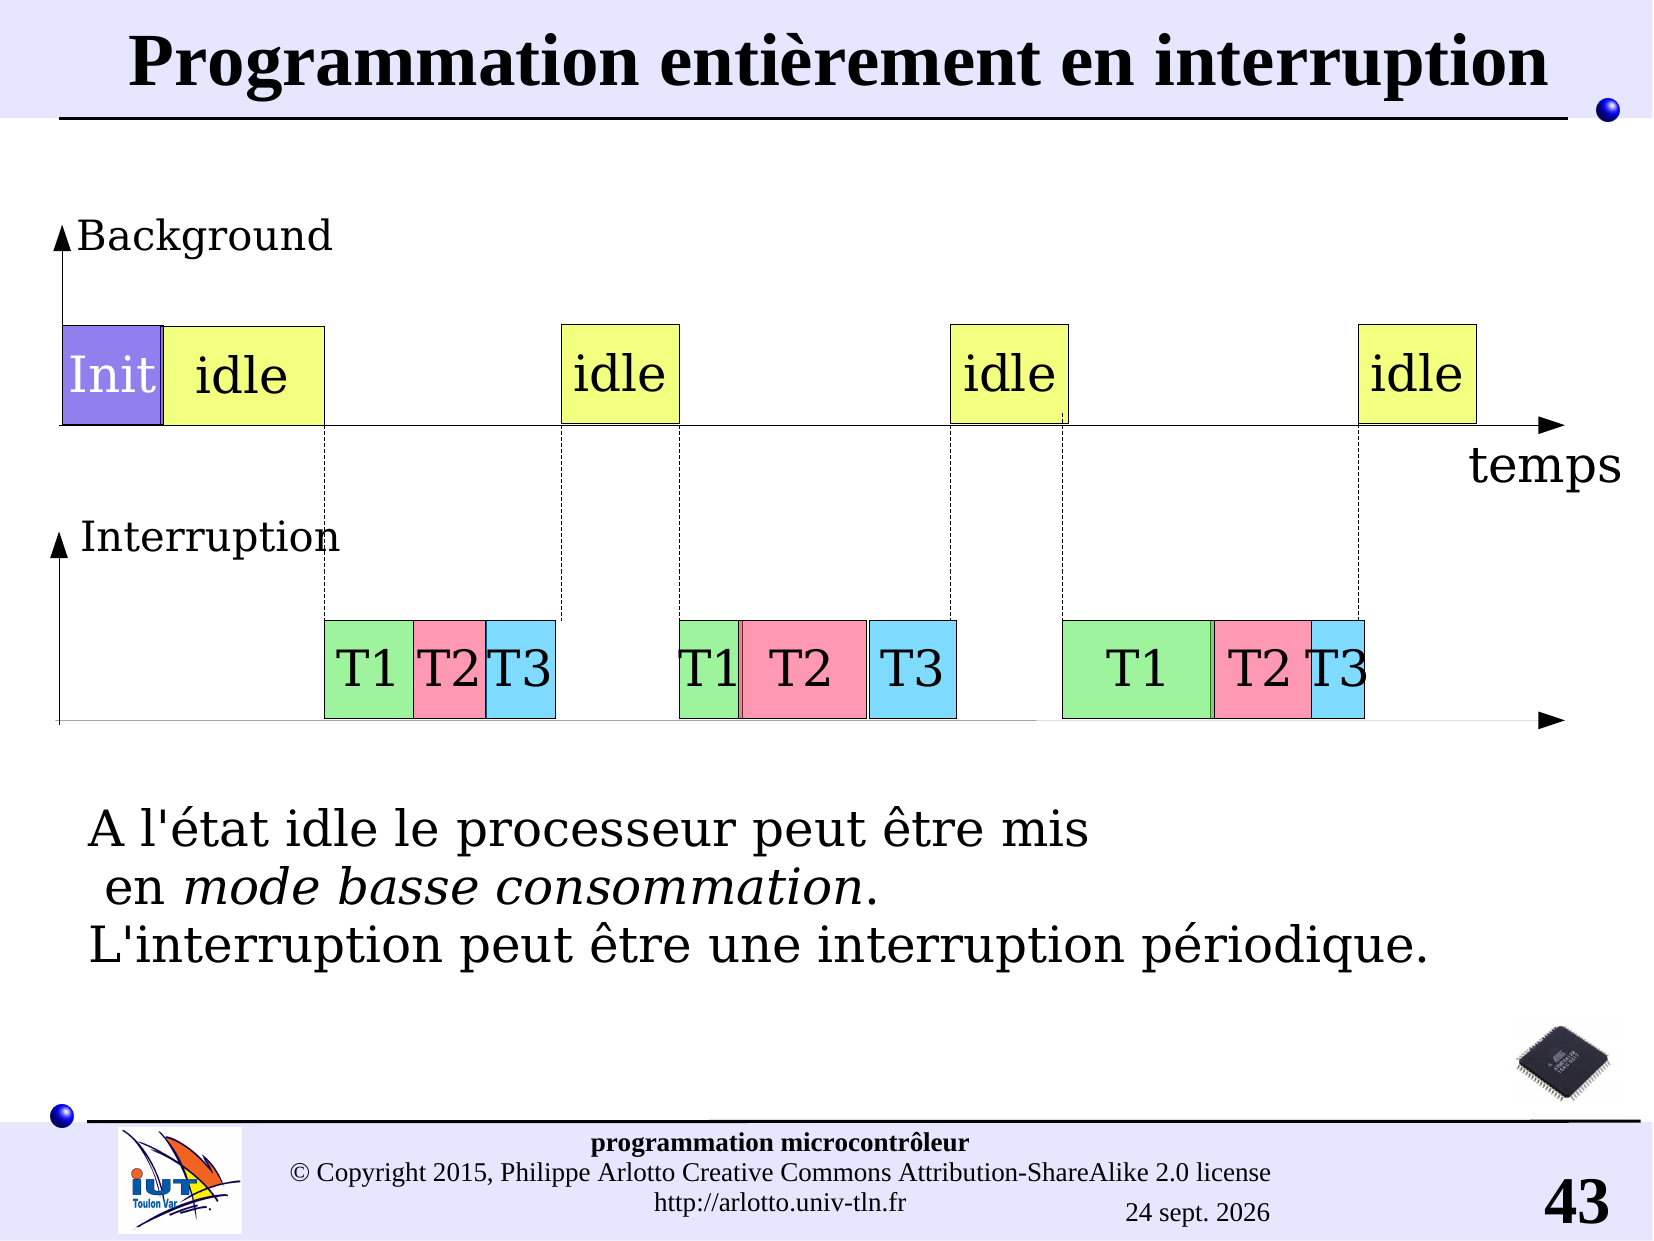

# Programmation entièrement en interruption
Background
idle
idle
idle
Init
idle
temps
Interruption
T1
T2
T3
T1
T2
T3
T1
T2
T3
A l'état idle le processeur peut être mis
 en mode basse consommation.
L'interruption peut être une interruption périodique.